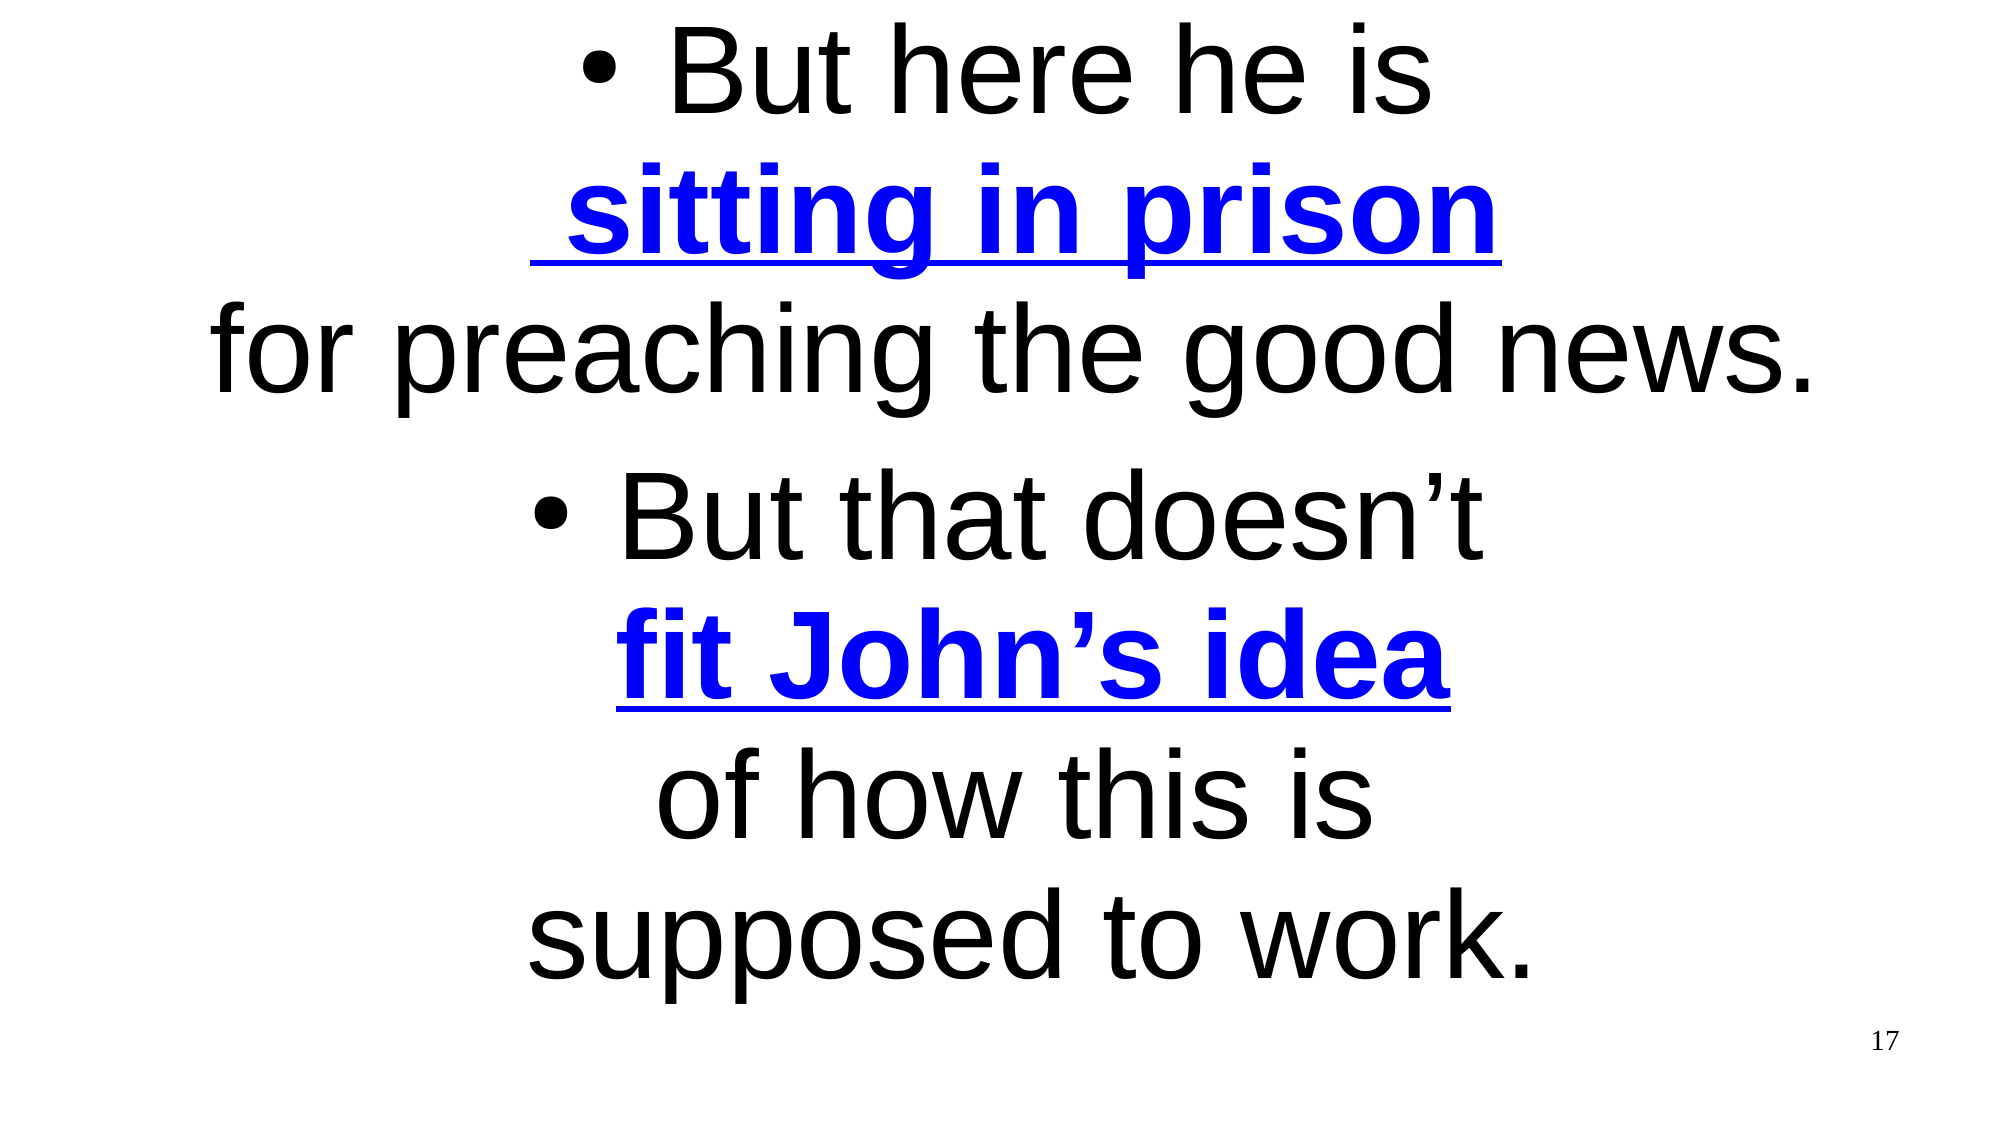

# But here he is sitting in prison for preaching the good news.
 But that doesn’t
fit John’s idea
of how this is
supposed to work.
17